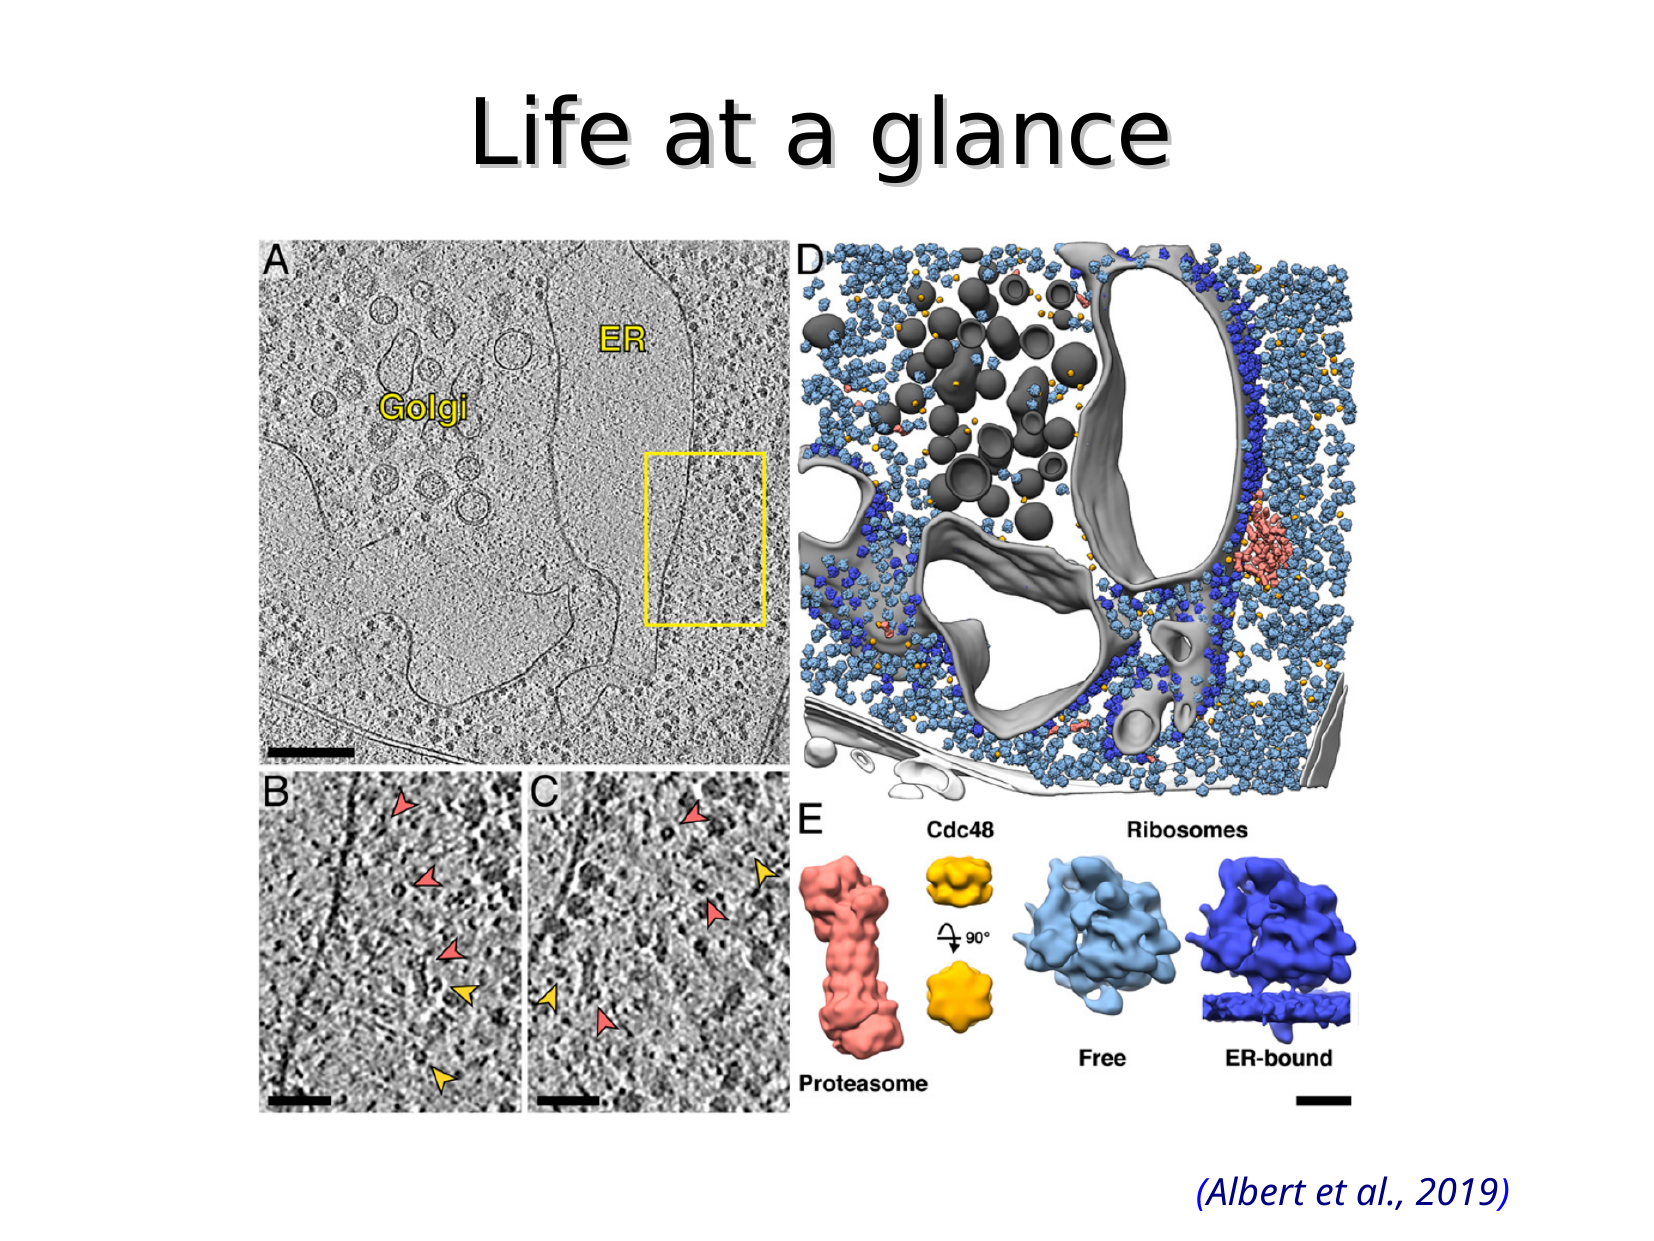

# Life at a glance
(Albert et al., 2019)